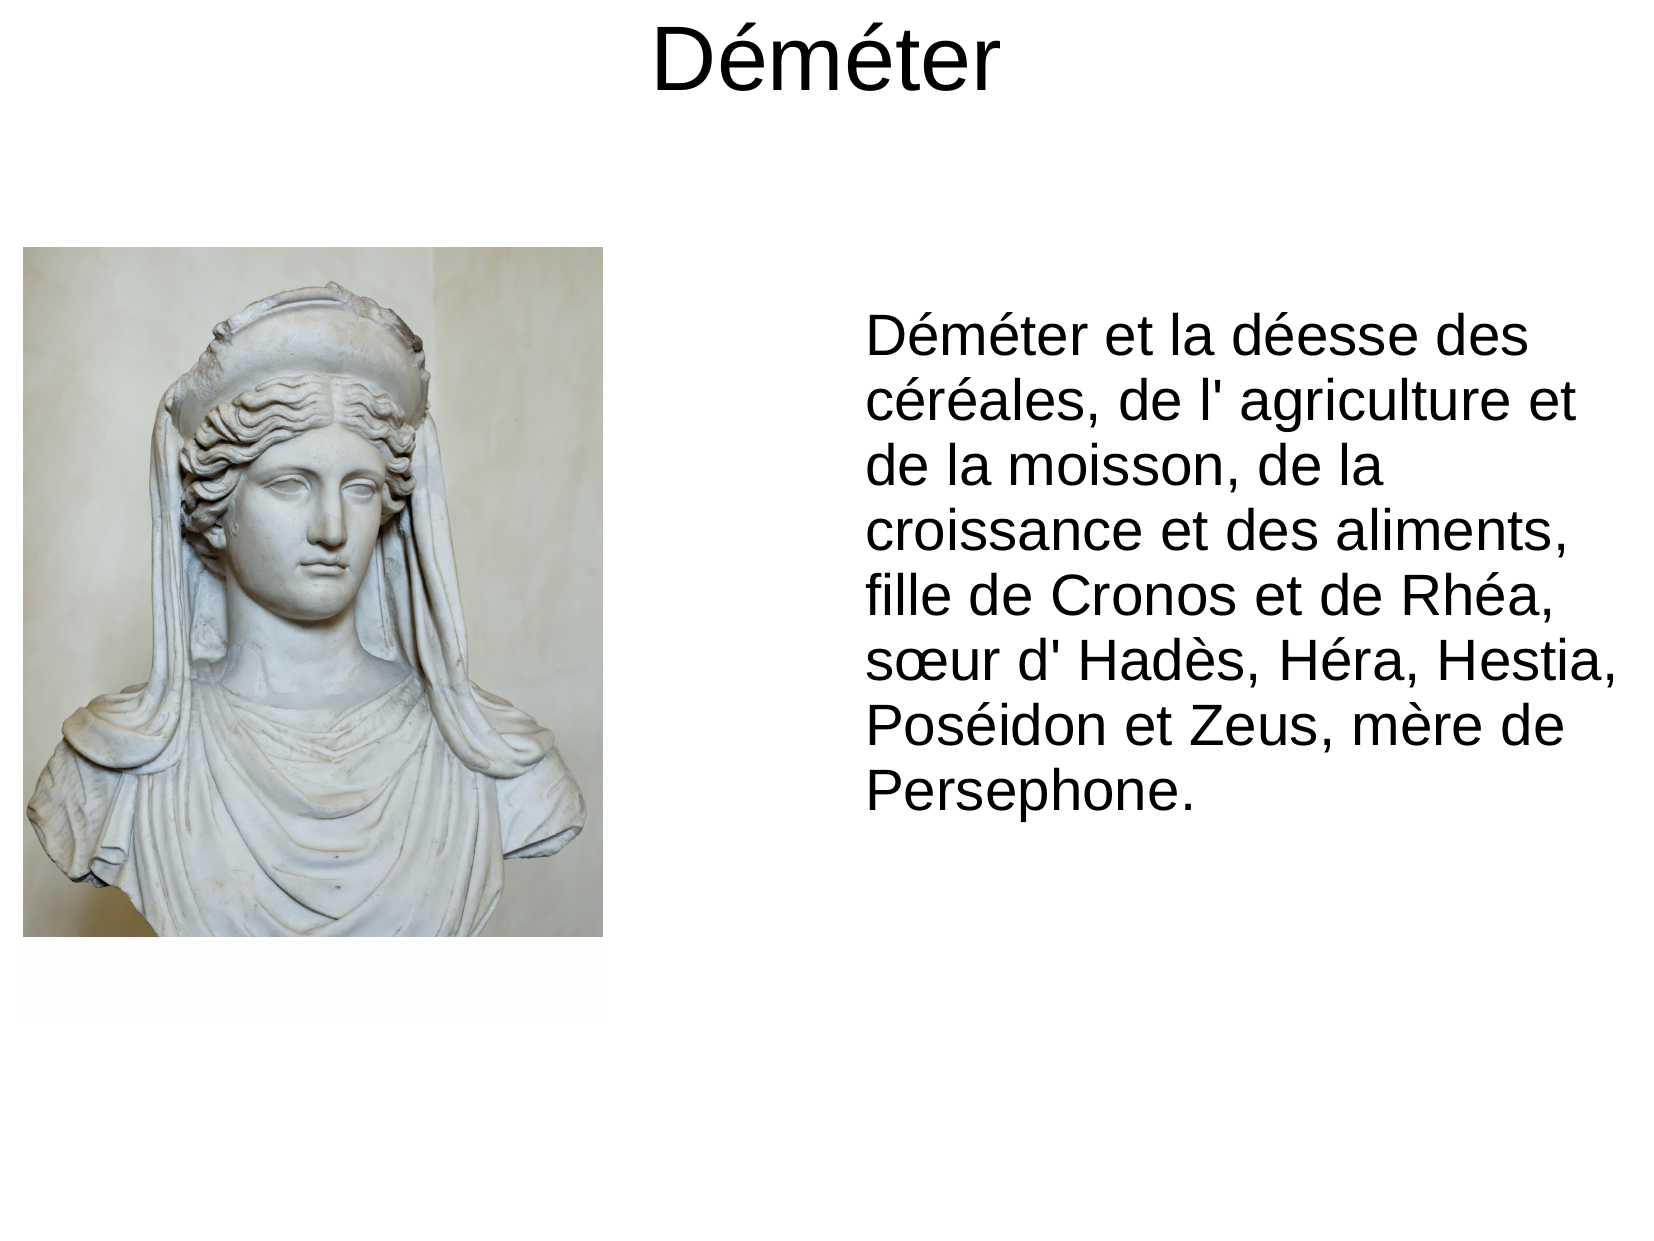

Déméter
Déméter et la déesse des céréales, de l' agriculture et de la moisson, de la croissance et des aliments, fille de Cronos et de Rhéa, sœur d' Hadès, Héra, Hestia, Poséidon et Zeus, mère de Persephone.